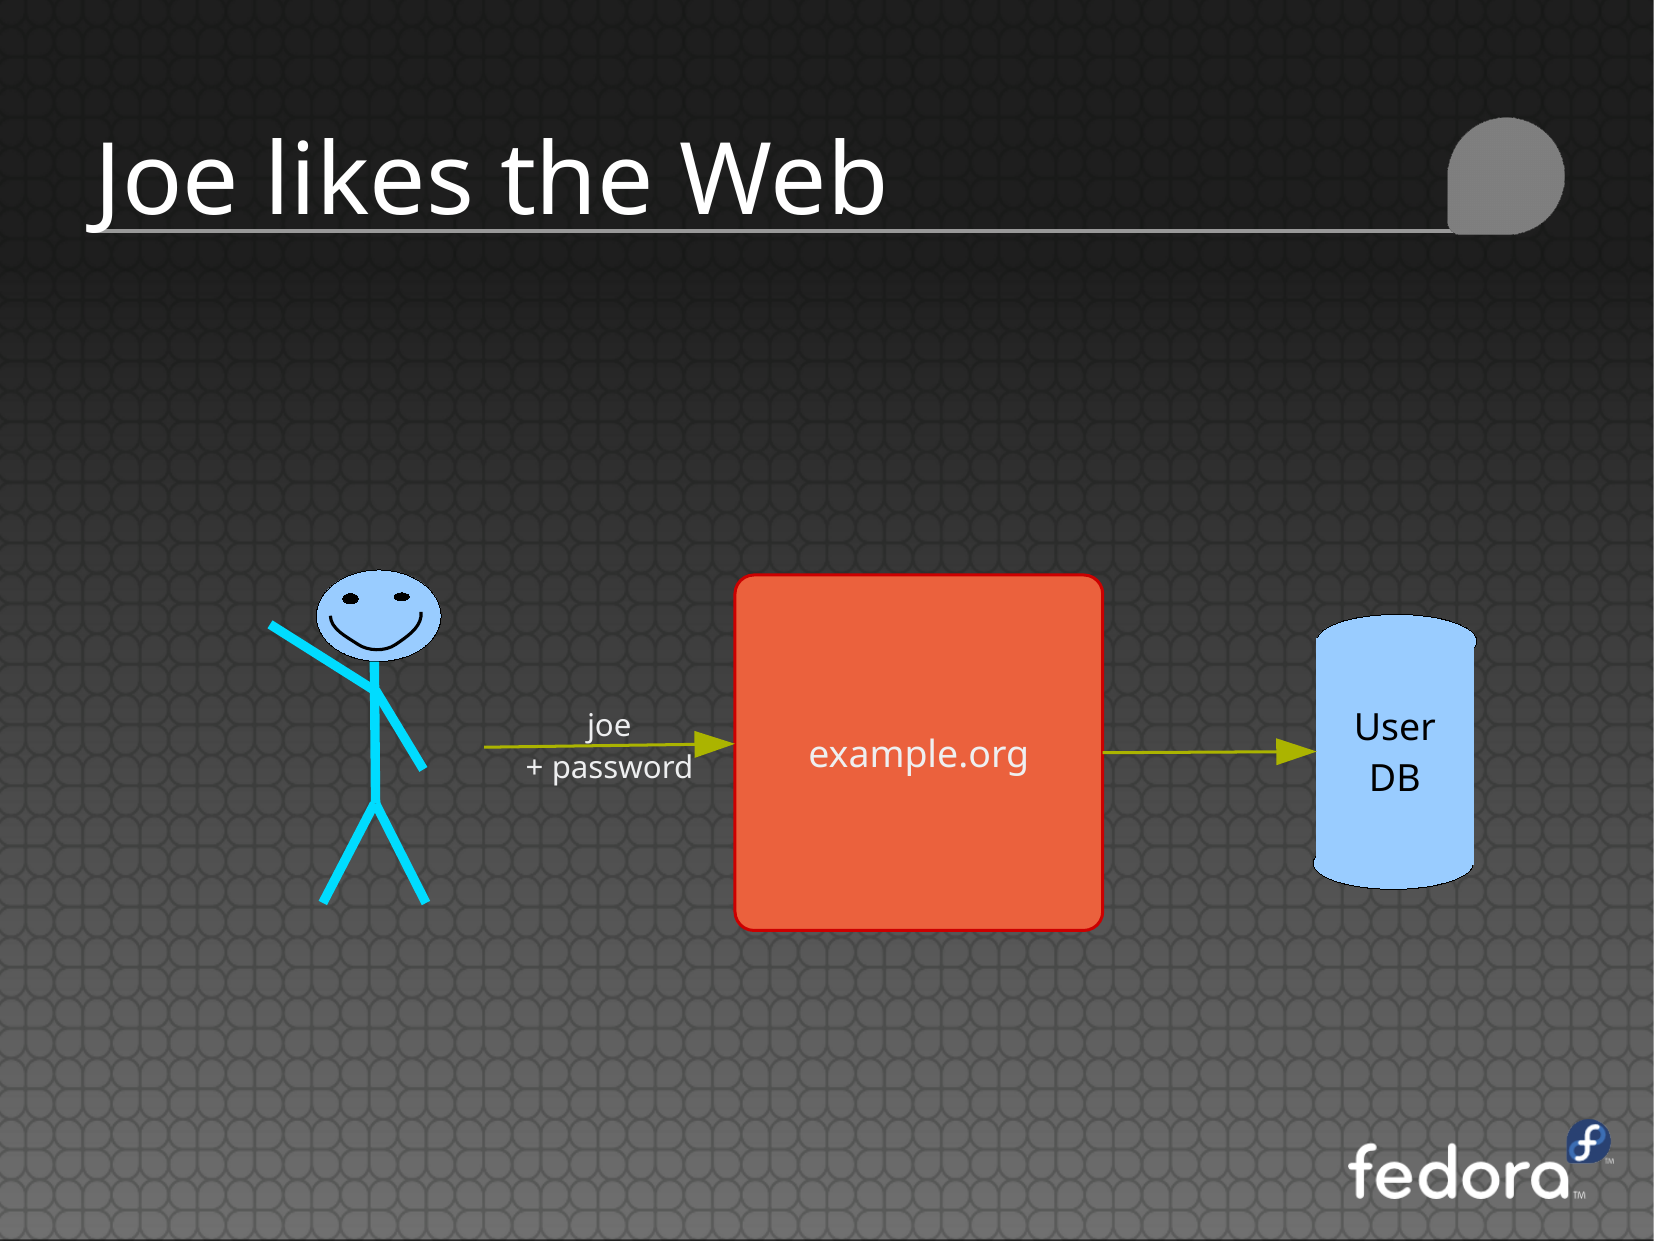

# Joe likes the Web
example.org
User
DB